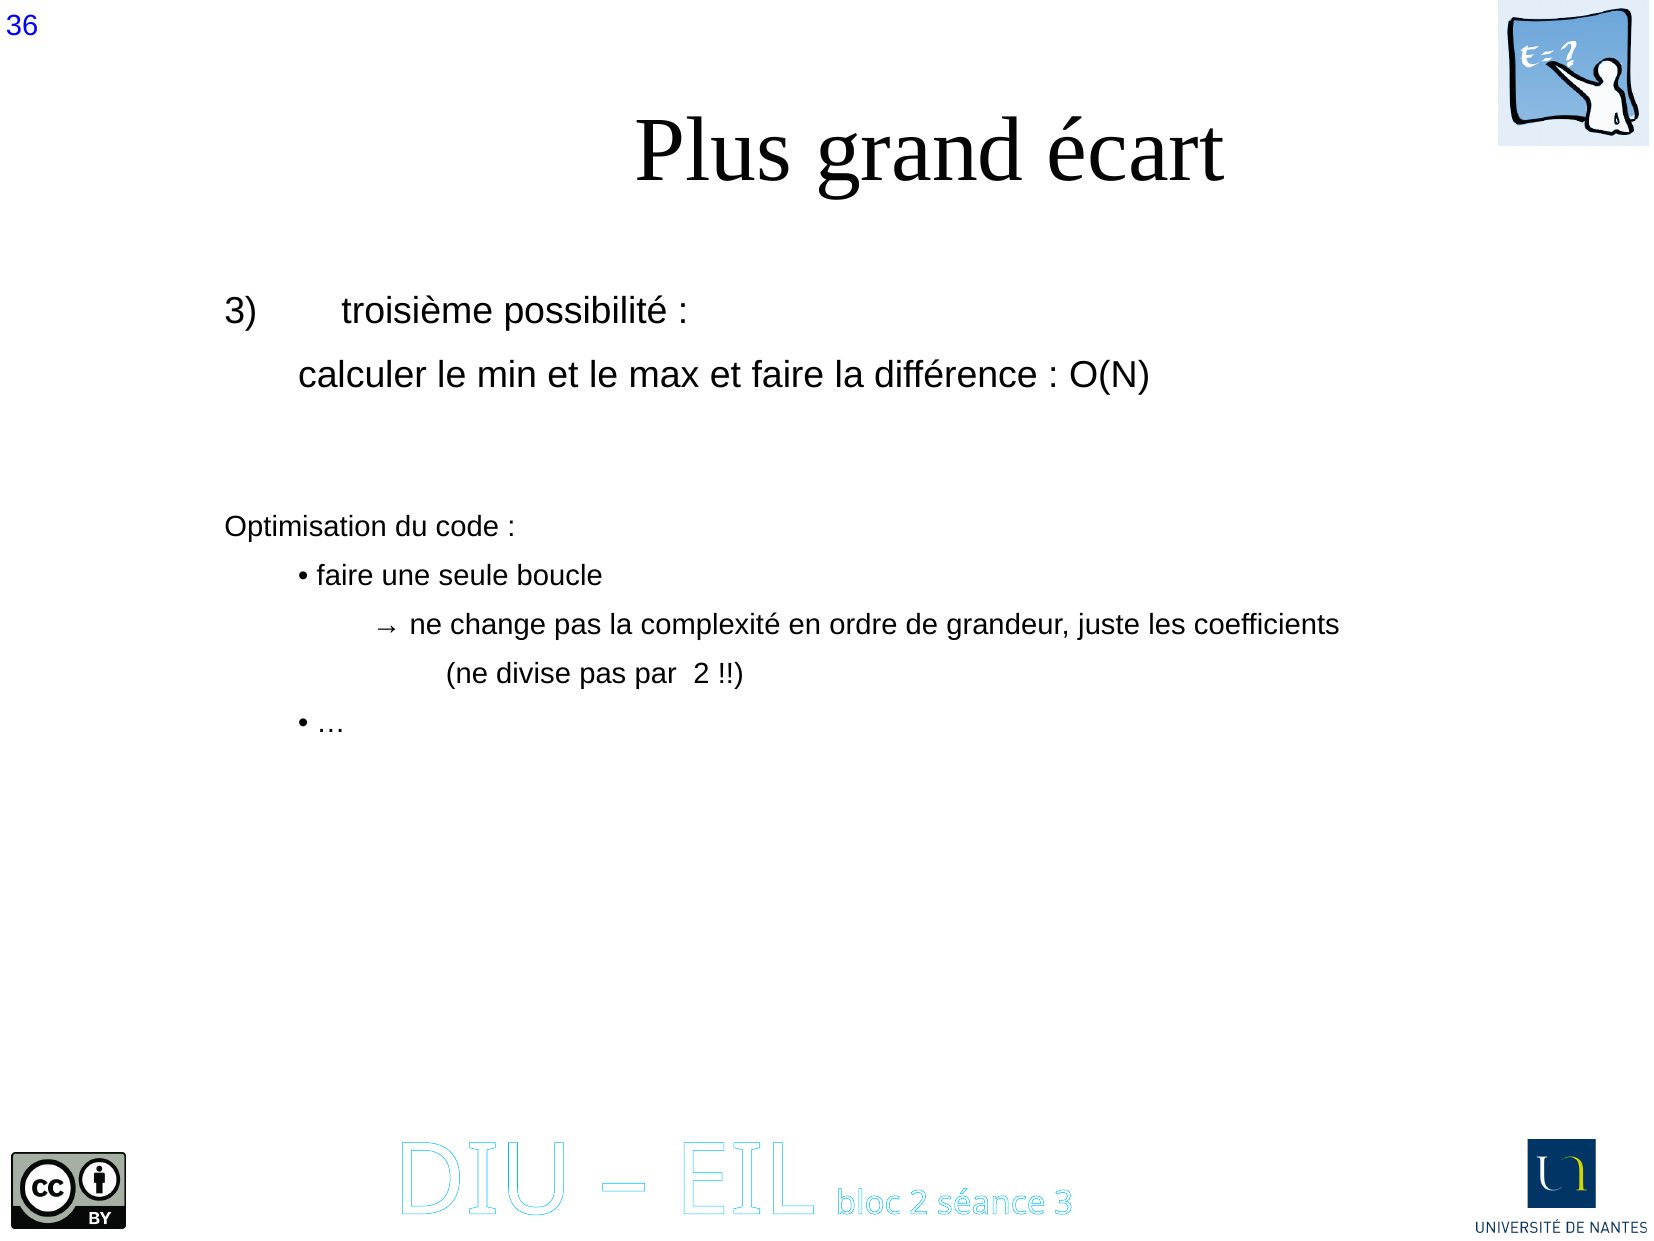

36
# Plus grand écart
3) troisième possibilité :
	calculer le min et le max et faire la différence : O(N)
Optimisation du code :
	• faire une seule boucle
		→ ne change pas la complexité en ordre de grandeur, juste les coefficients
			(ne divise pas par 2 !!)
	• …